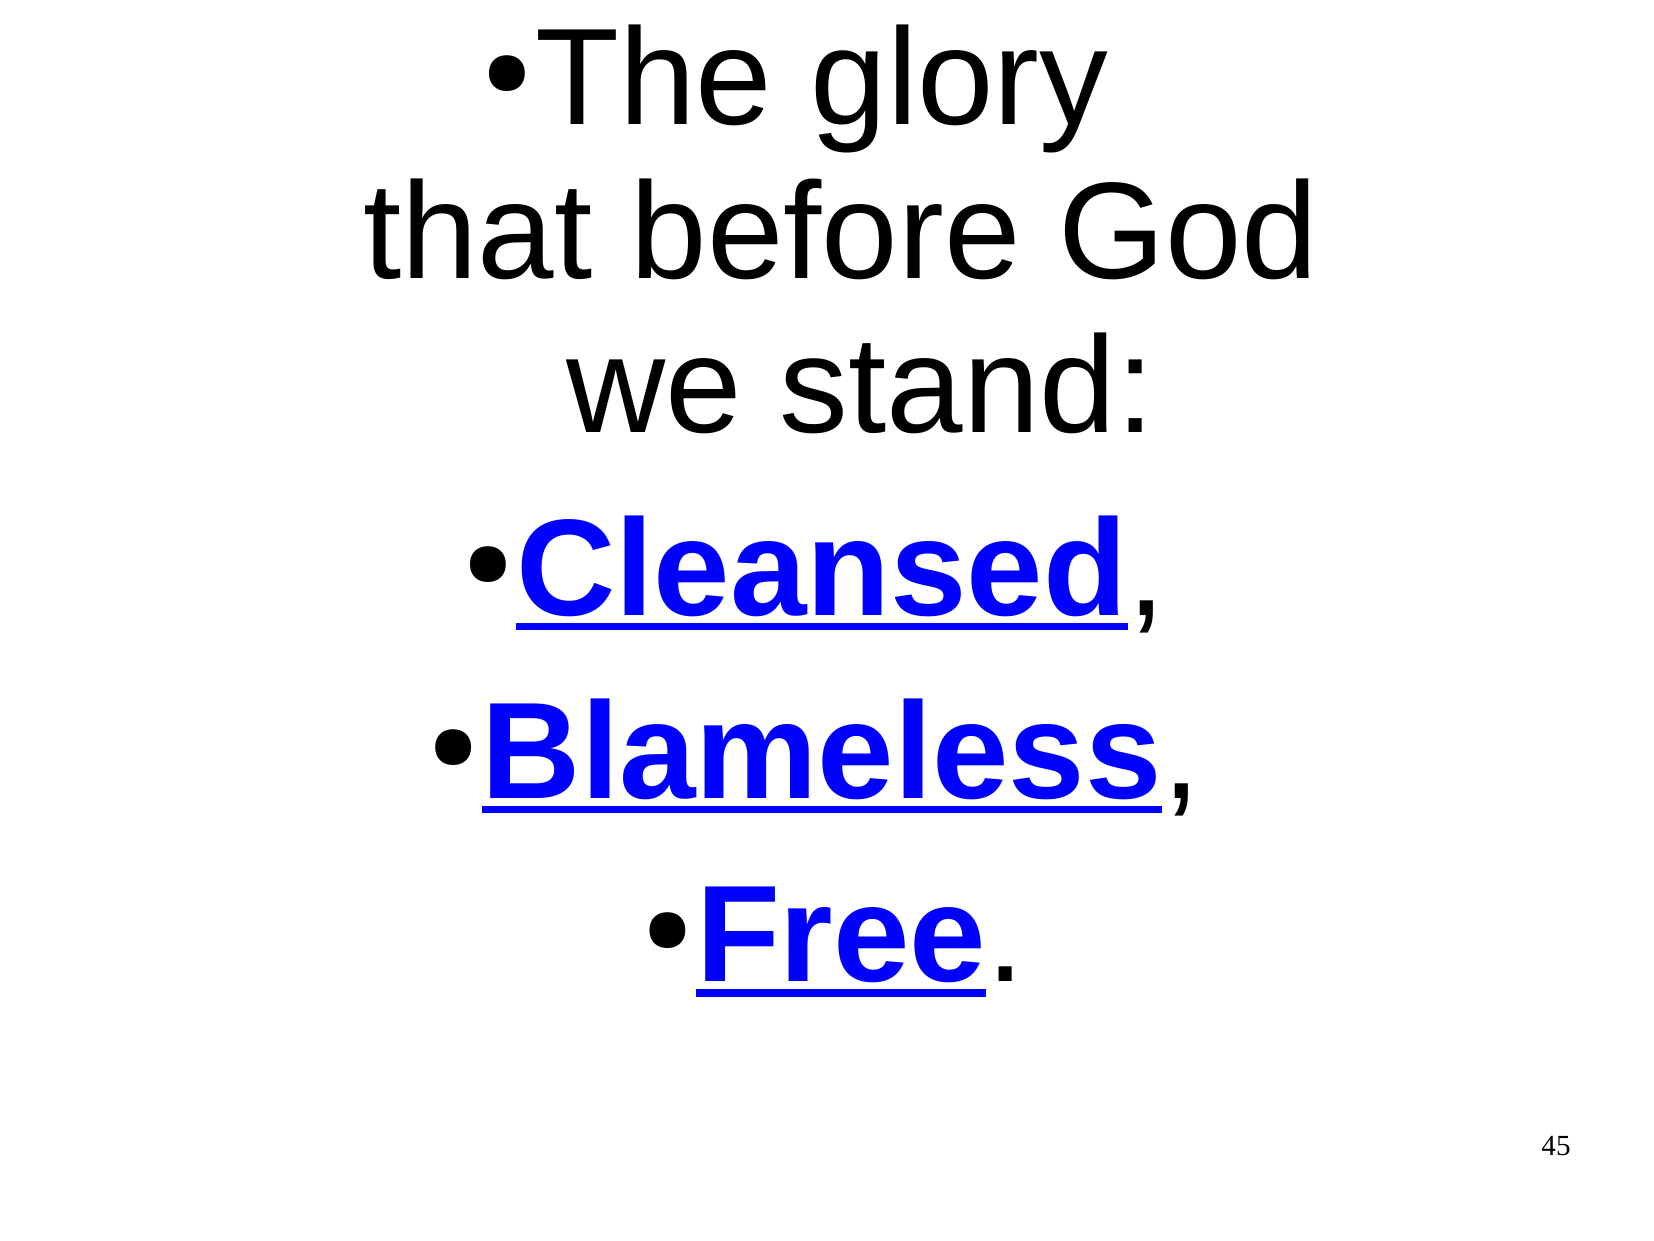

# The glory that before God we stand:
Cleansed,
Blameless,
Free.
45